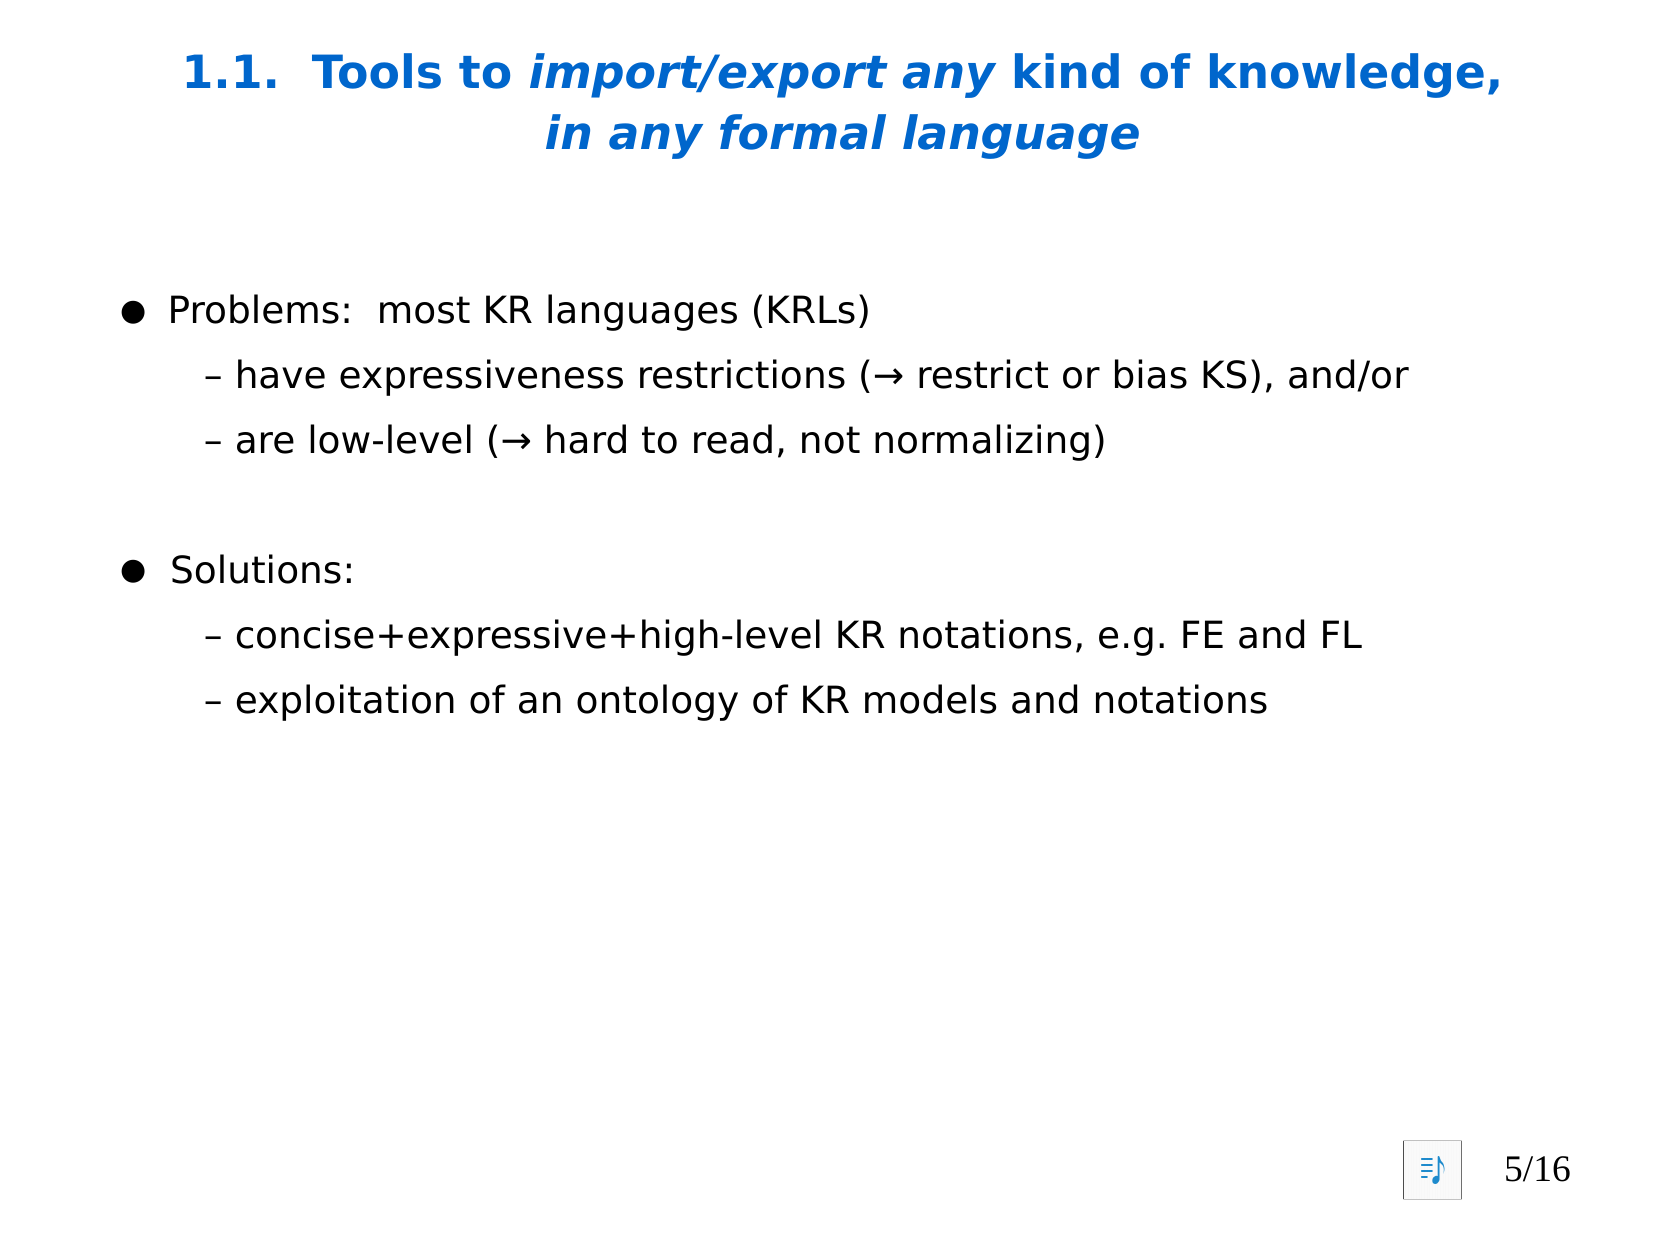

# 1.1. Tools to import/export any kind of knowledge, in any formal language
● Problems: most KR languages (KRLs)
 – have expressiveness restrictions (→ restrict or bias KS), and/or
 – are low-level (→ hard to read, not normalizing)
● Solutions:
 – concise+expressive+high-level KR notations, e.g. FE and FL
 – exploitation of an ontology of KR models and notations
5